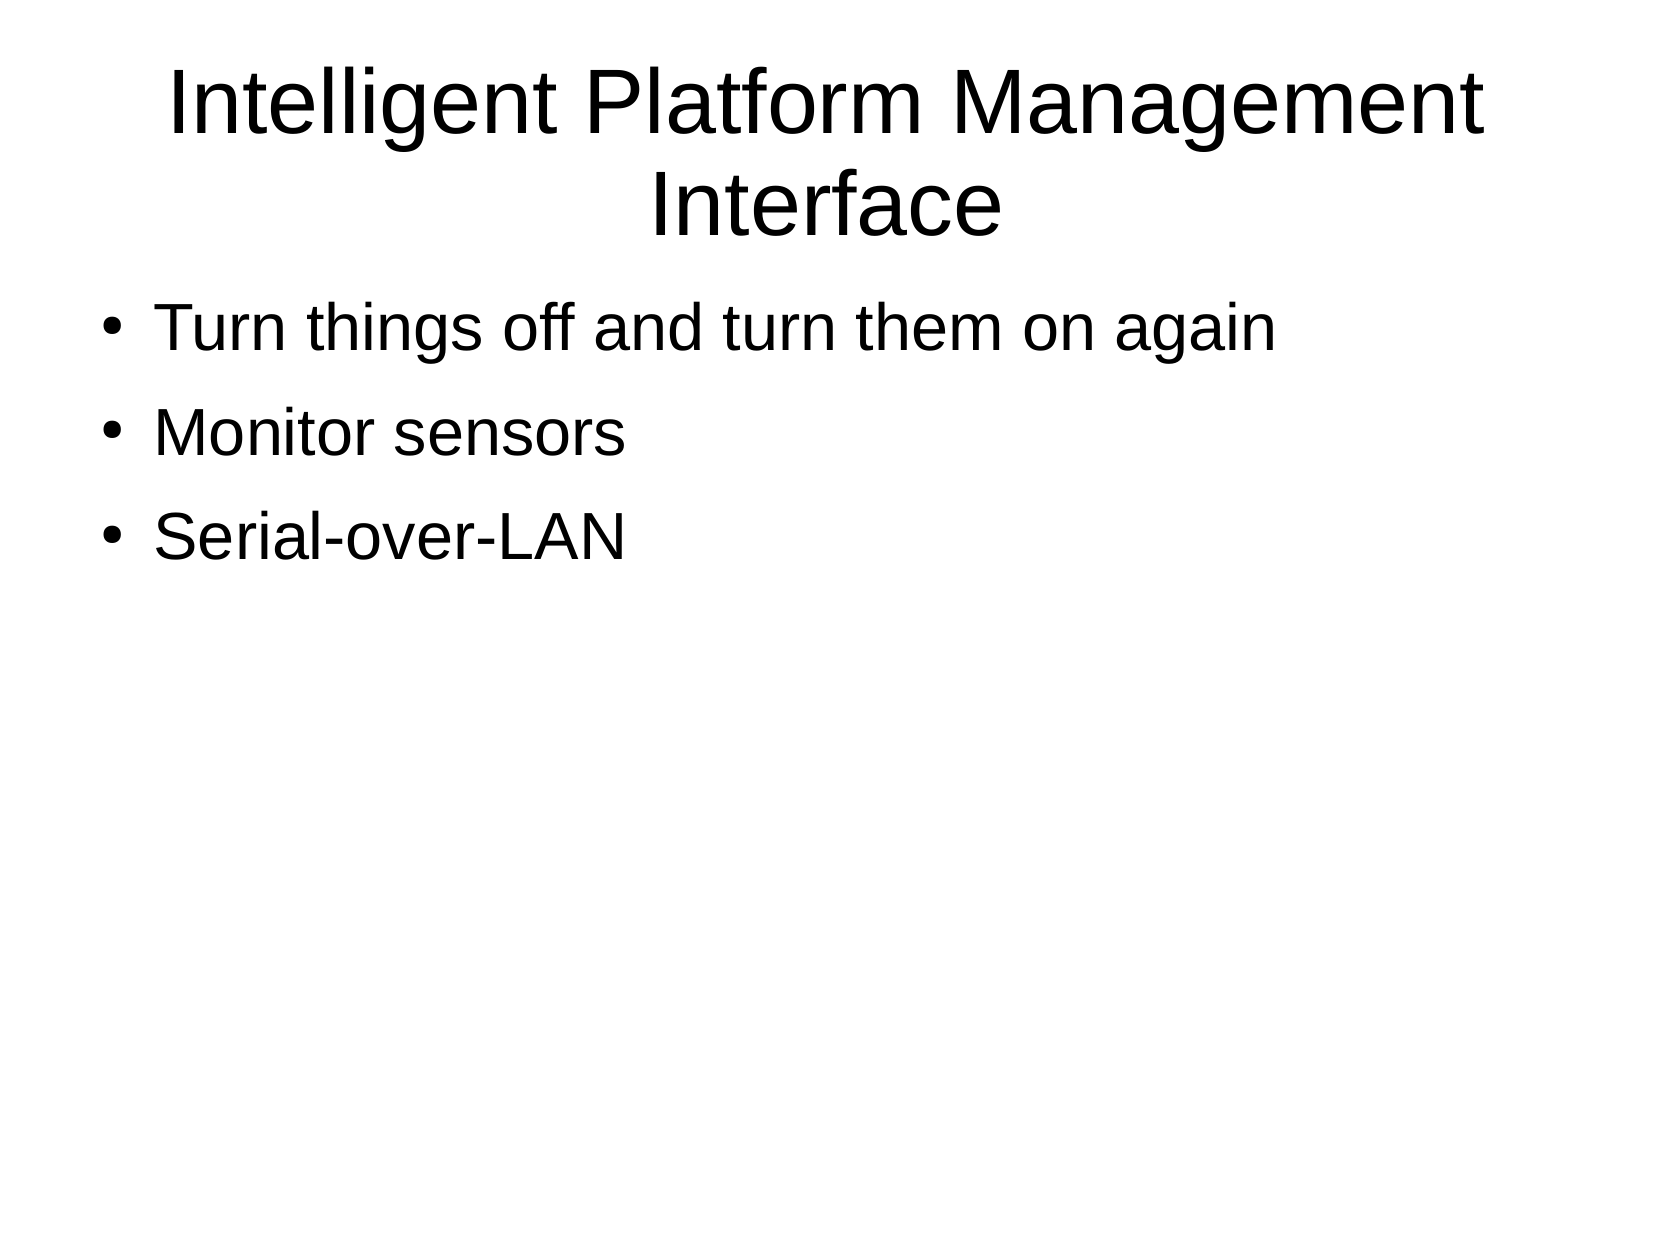

# Intelligent Platform Management Interface
Turn things off and turn them on again
Monitor sensors
Serial-over-LAN